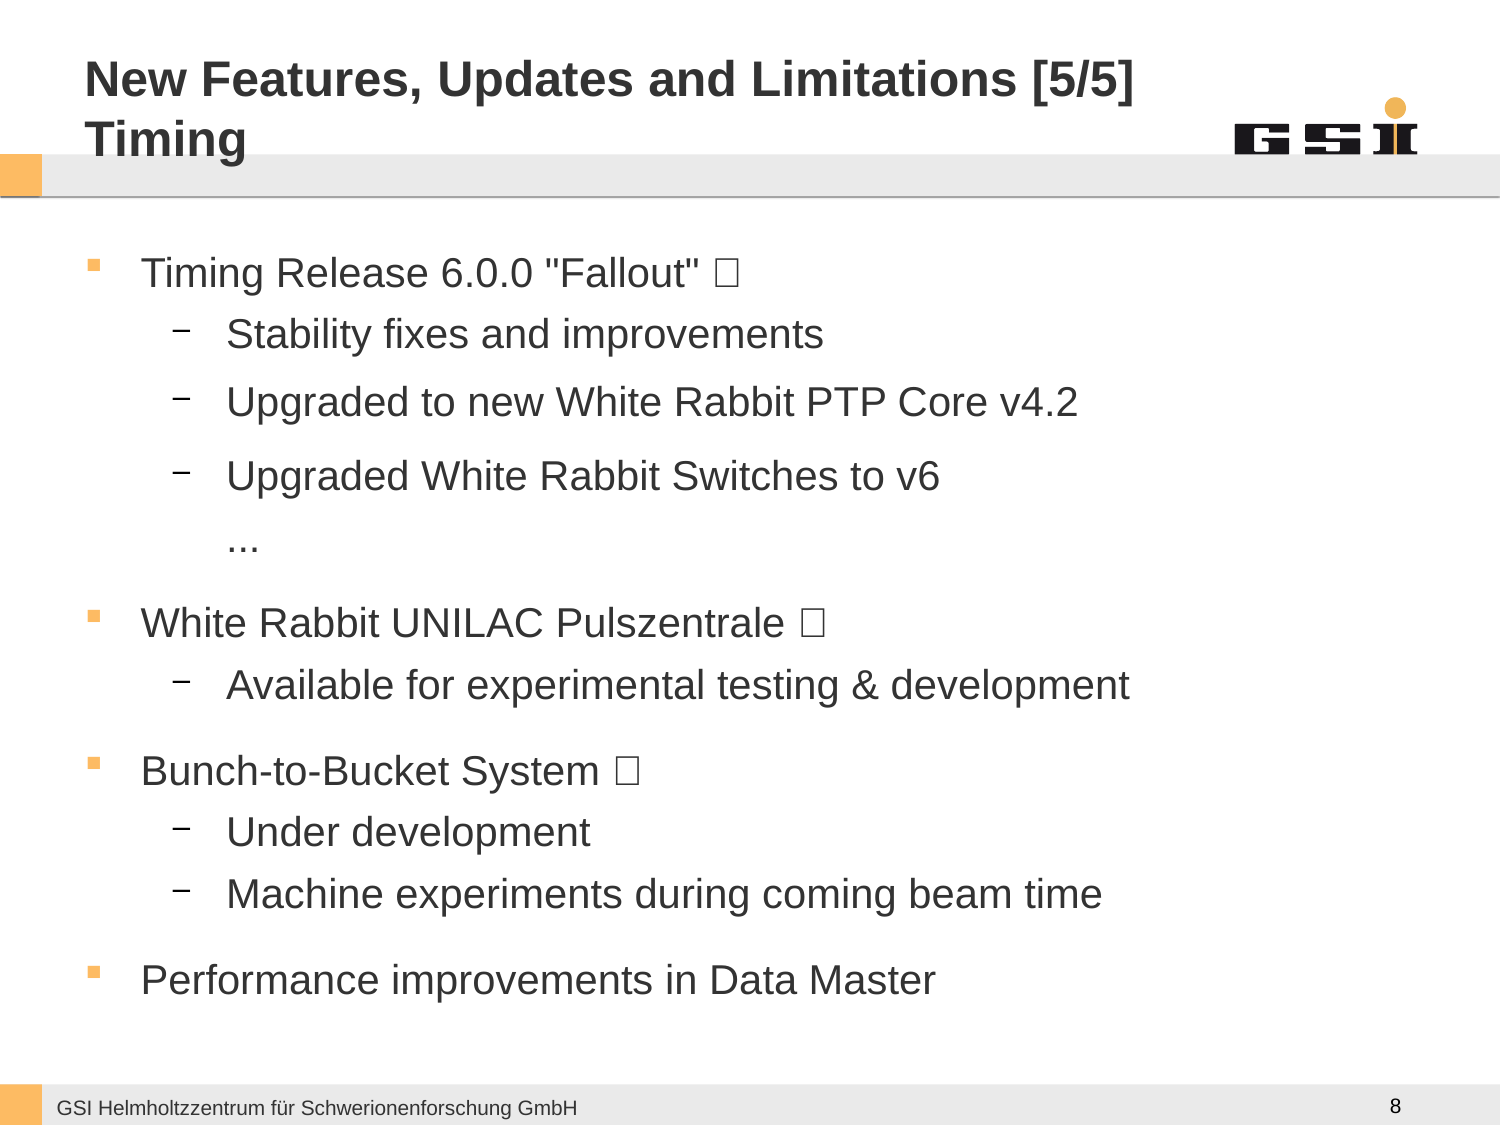

# New Features, Updates and Limitations [5/5] Timing
Timing Release 6.0.0 "Fallout" 🔗
Stability fixes and improvements
Upgraded to new White Rabbit PTP Core v4.2
Upgraded White Rabbit Switches to v6
...
White Rabbit UNILAC Pulszentrale 🔗
Available for experimental testing & development
Bunch-to-Bucket System 🔗
Under development
Machine experiments during coming beam time
Performance improvements in Data Master